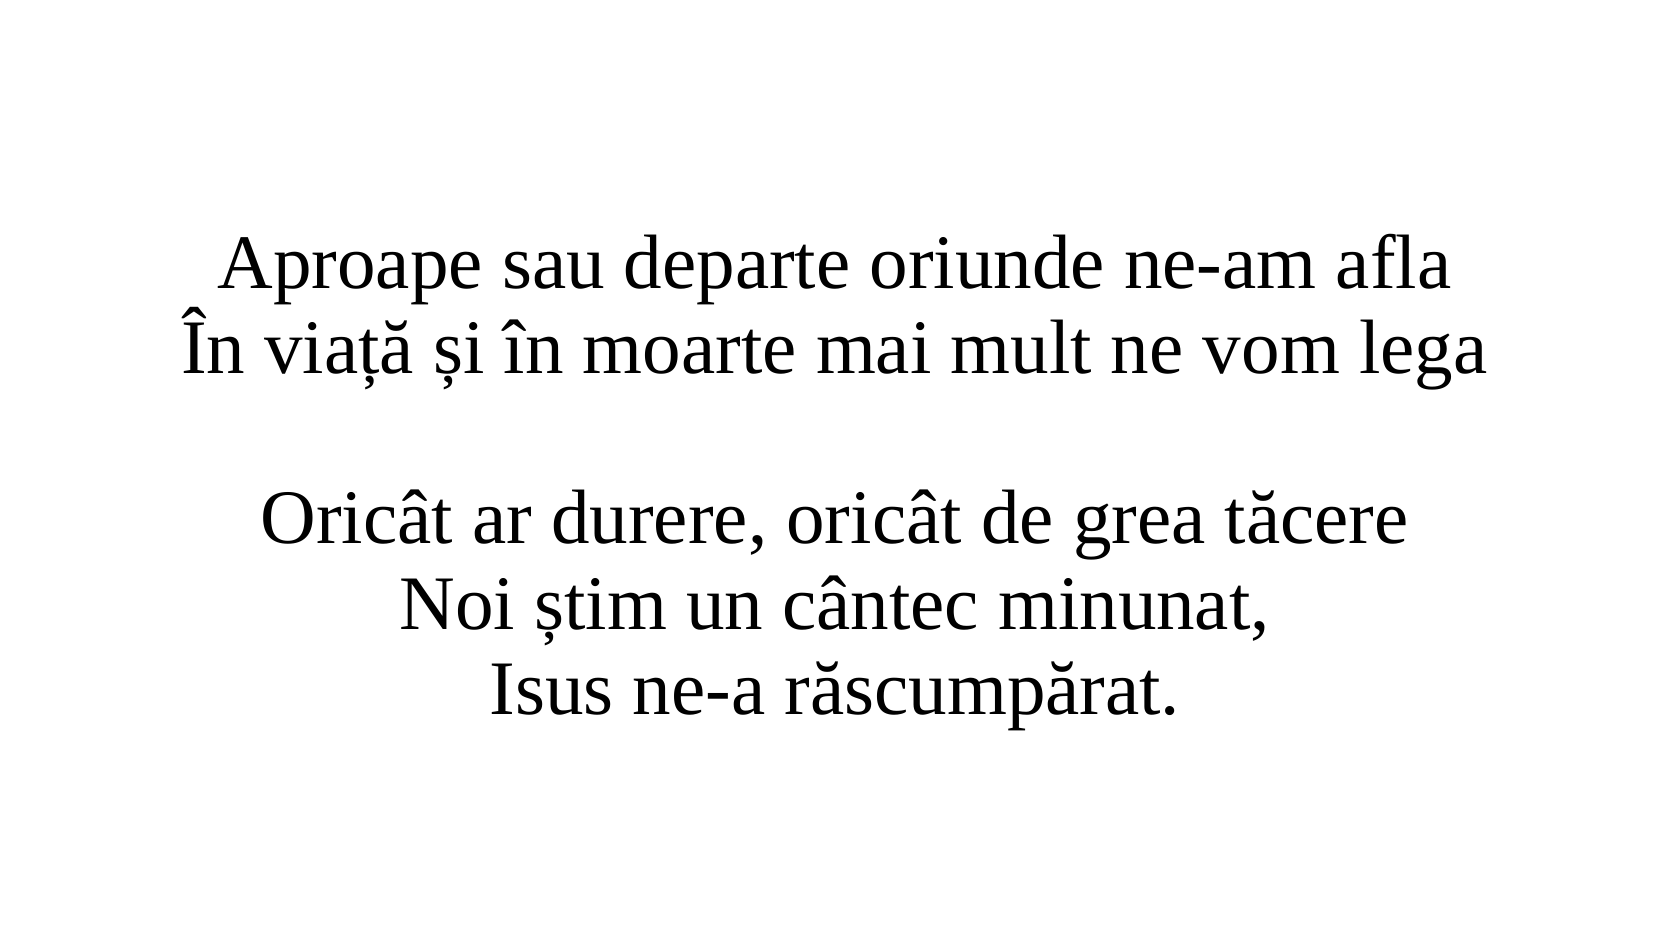

# Aproape sau departe oriunde ne-am afla
În viață și în moarte mai mult ne vom lega
Oricât ar durere, oricât de grea tăcere
Noi știm un cântec minunat,
Isus ne-a răscumpărat.